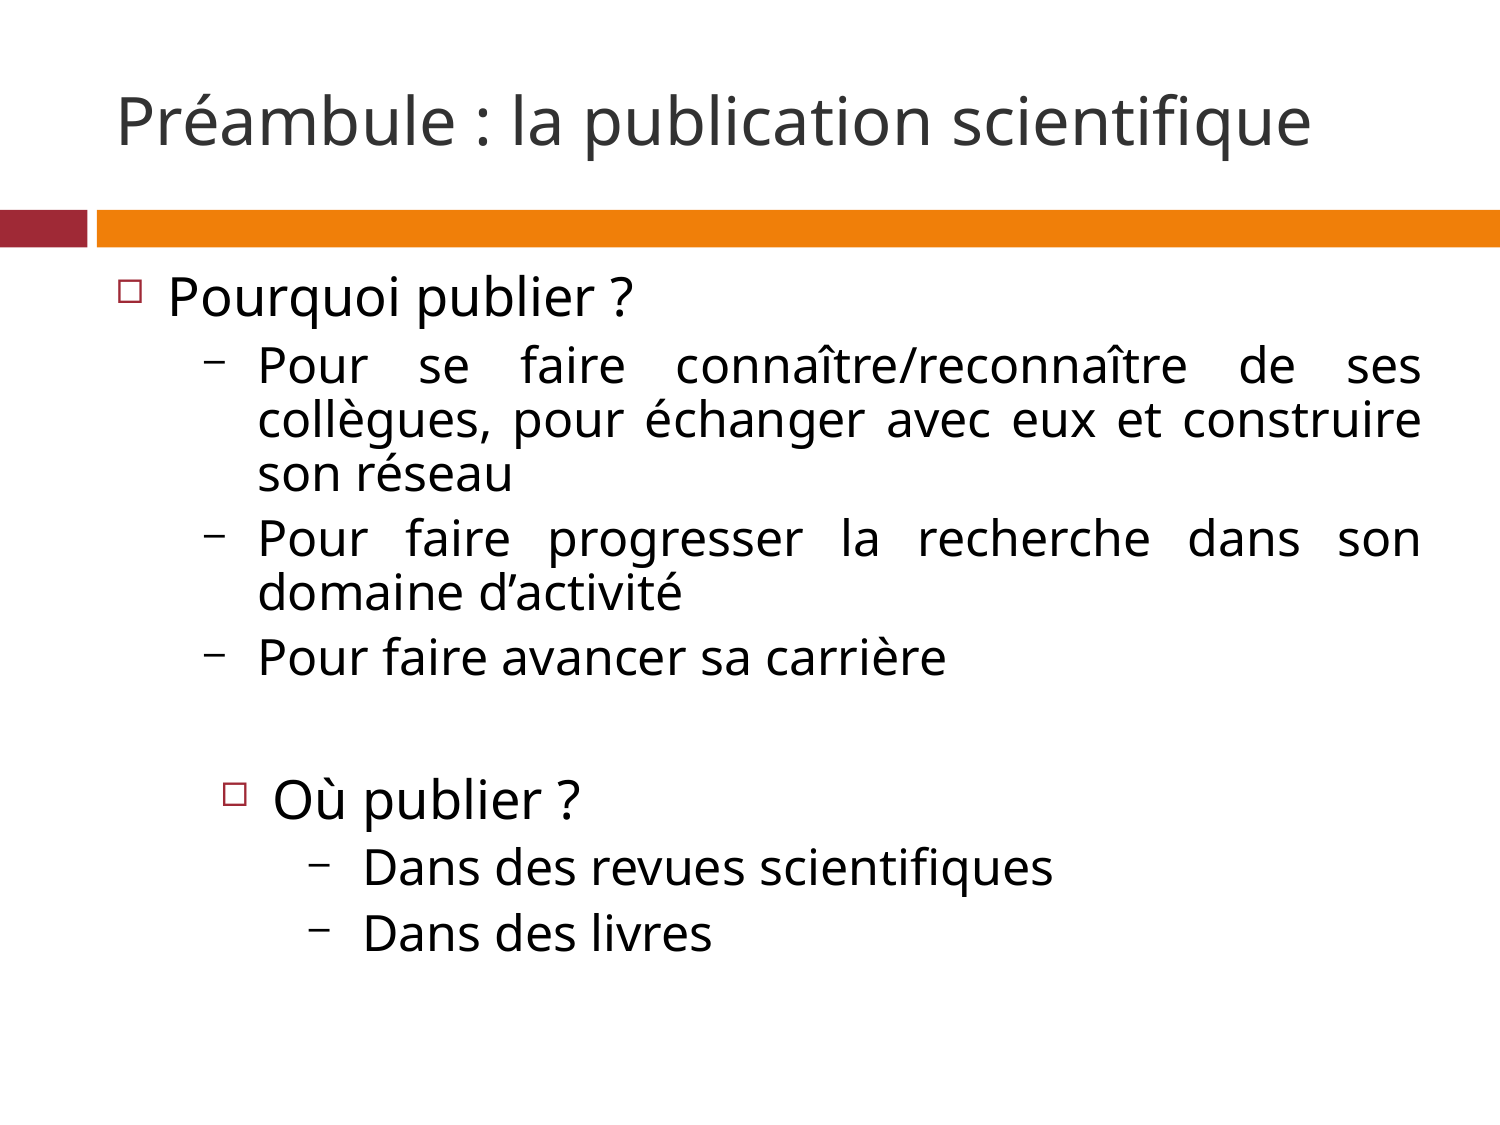

# Préambule : la publication scientifique
Pourquoi publier ?
Pour se faire connaître/reconnaître de ses collègues, pour échanger avec eux et construire son réseau
Pour faire progresser la recherche dans son domaine d’activité
Pour faire avancer sa carrière
Où publier ?
Dans des revues scientifiques
Dans des livres